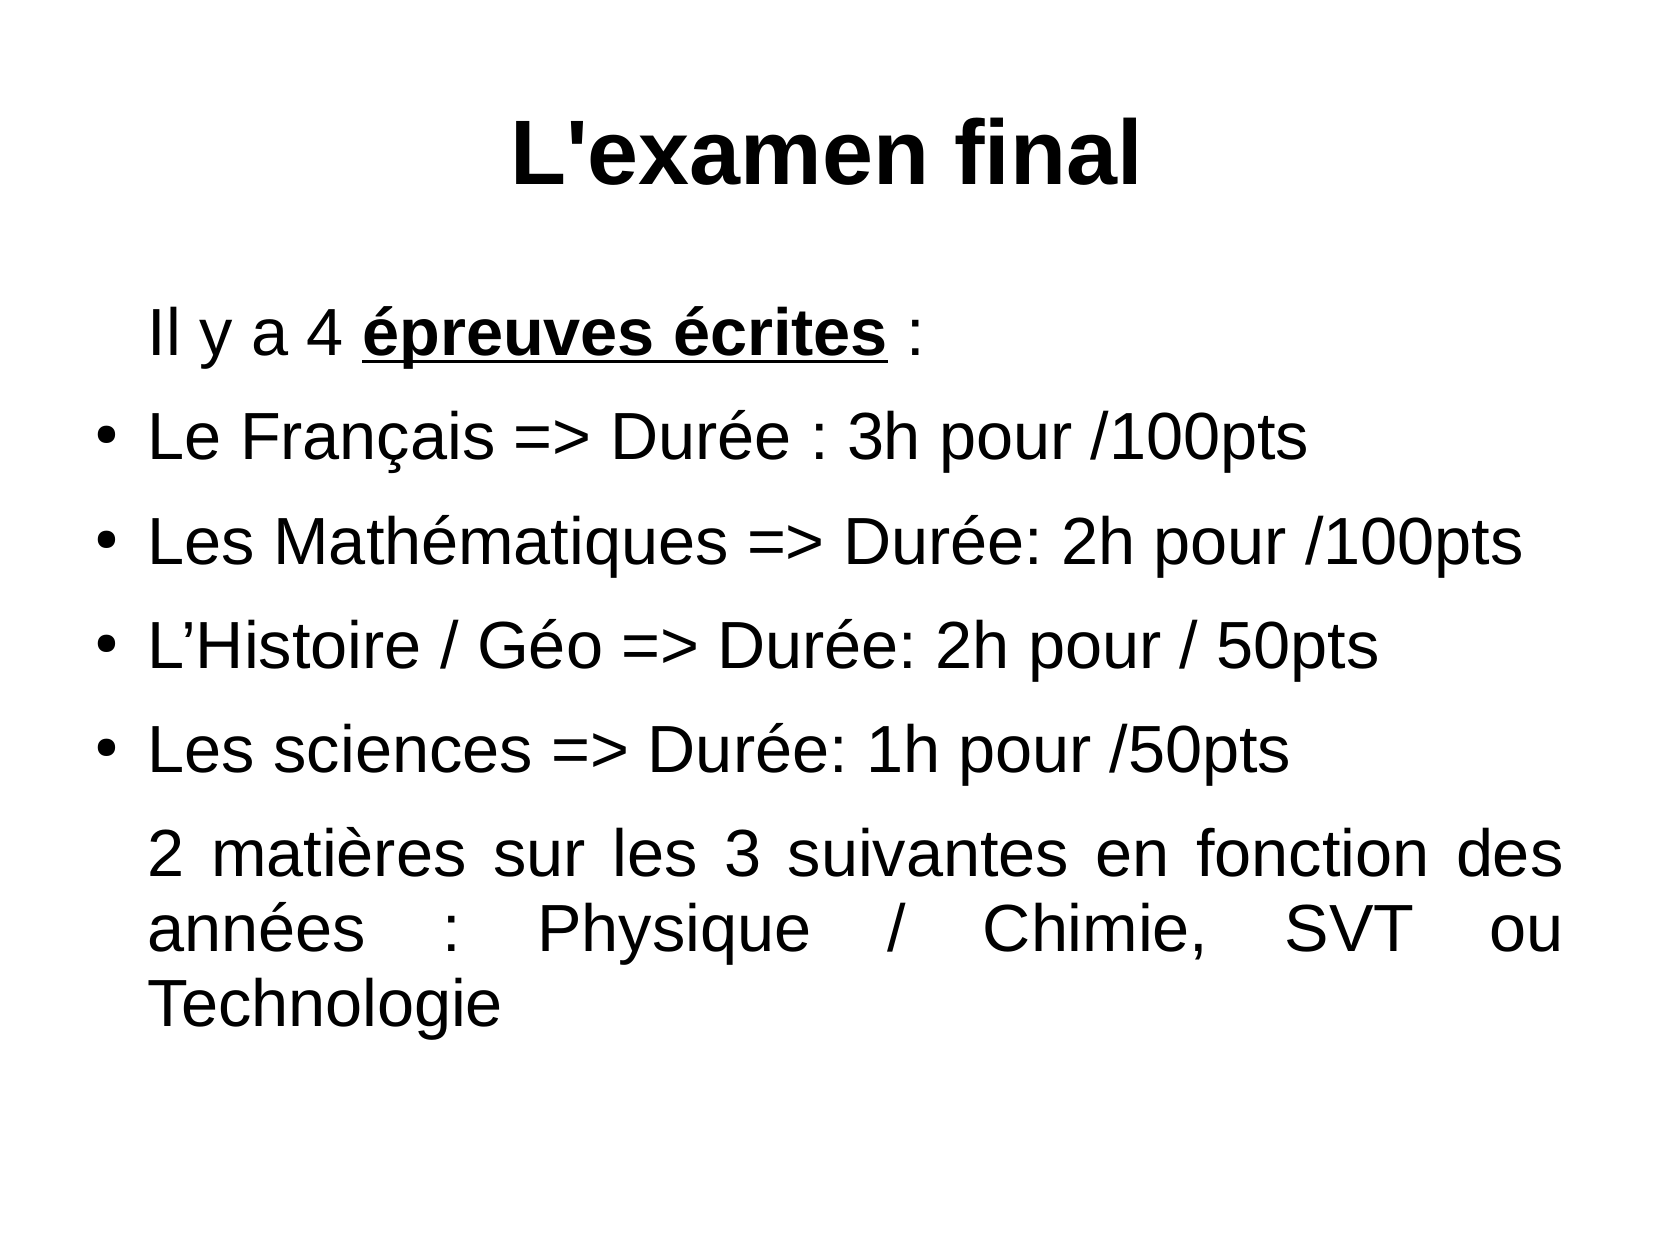

# L'examen final
Il y a 4 épreuves écrites :
Le Français => Durée : 3h pour /100pts
Les Mathématiques => Durée: 2h pour /100pts
L’Histoire / Géo => Durée: 2h pour / 50pts
Les sciences => Durée: 1h pour /50pts
2 matières sur les 3 suivantes en fonction des années : Physique / Chimie, SVT ou Technologie